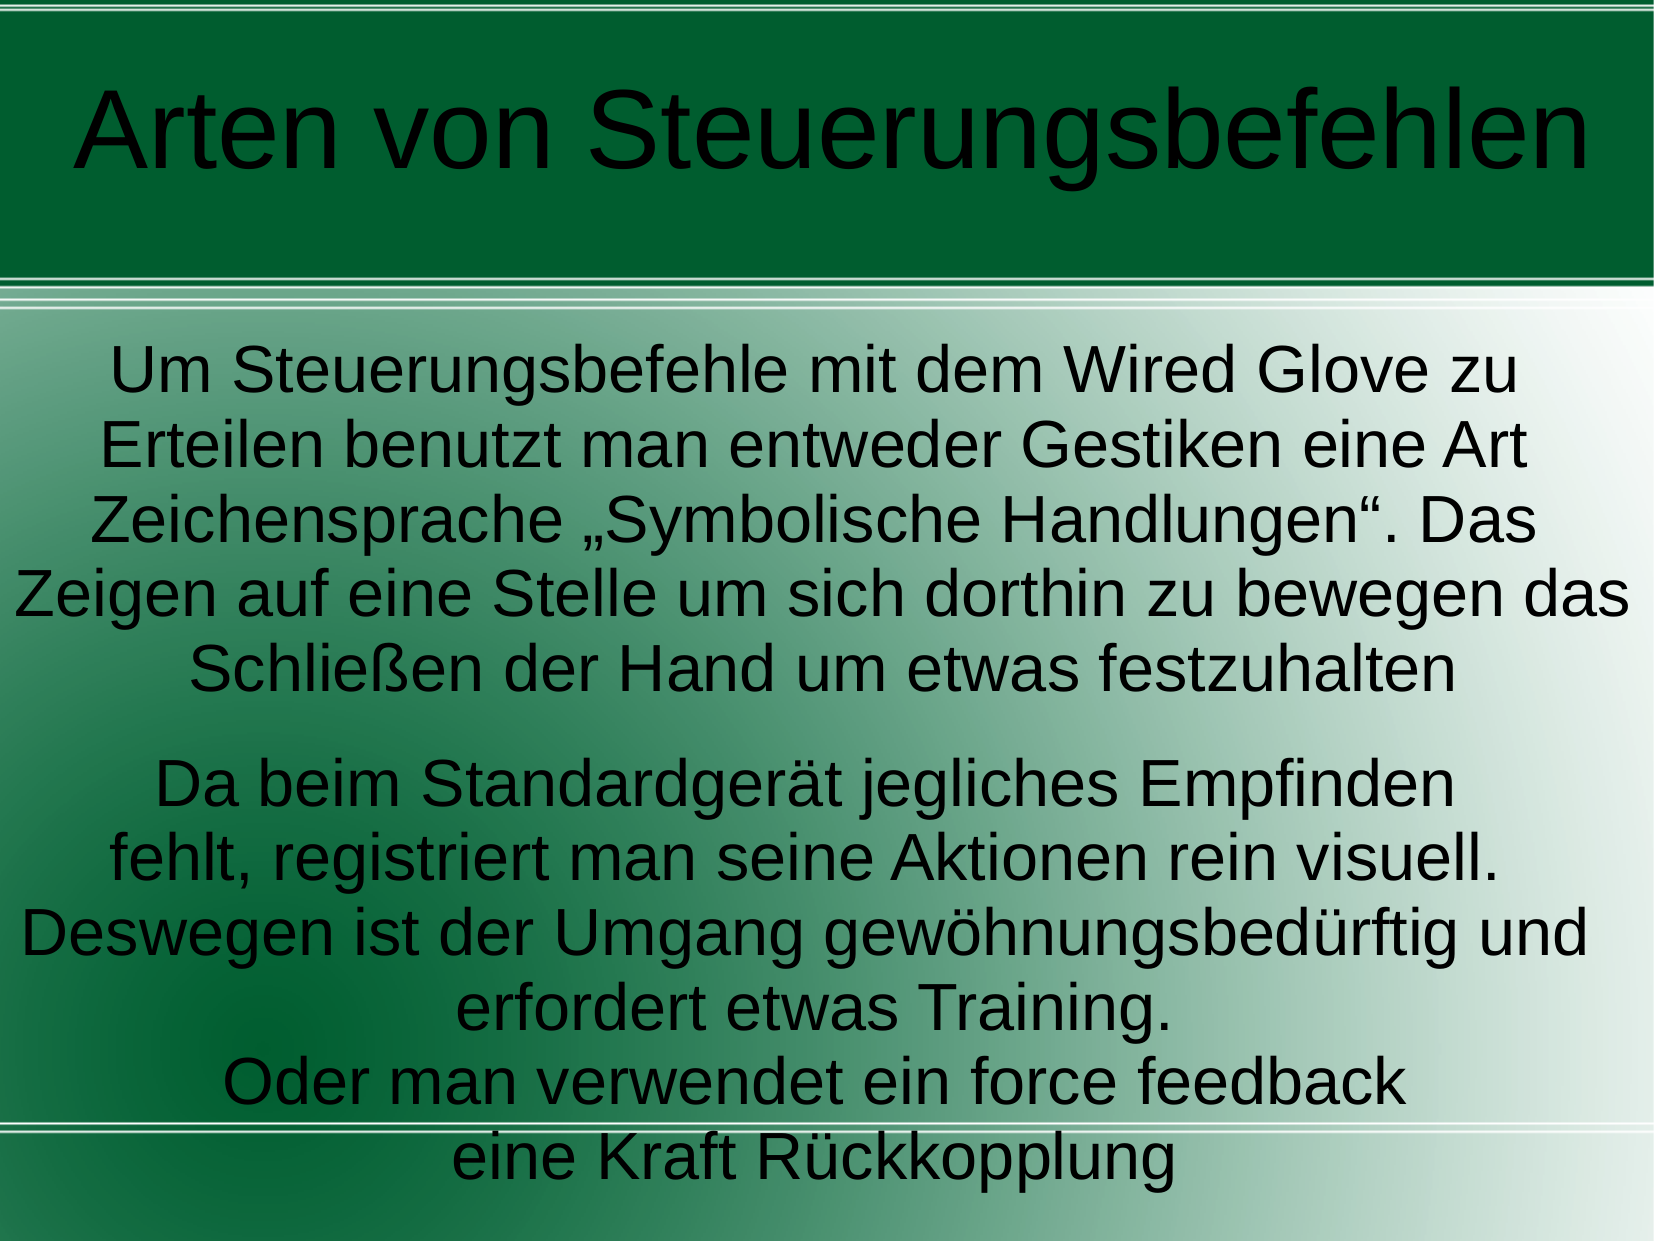

Arten von Steuerungsbefehlen
Um Steuerungsbefehle mit dem Wired Glove zu
Erteilen benutzt man entweder Gestiken eine Art
Zeichensprache „Symbolische Handlungen“. Das
Zeigen auf eine Stelle um sich dorthin zu bewegen das
Schließen der Hand um etwas festzuhalten
Da beim Standardgerät jegliches Empfinden
fehlt, registriert man seine Aktionen rein visuell.
Deswegen ist der Umgang gewöhnungsbedürftig und
erfordert etwas Training.
Oder man verwendet ein force feedback
eine Kraft Rückkopplung